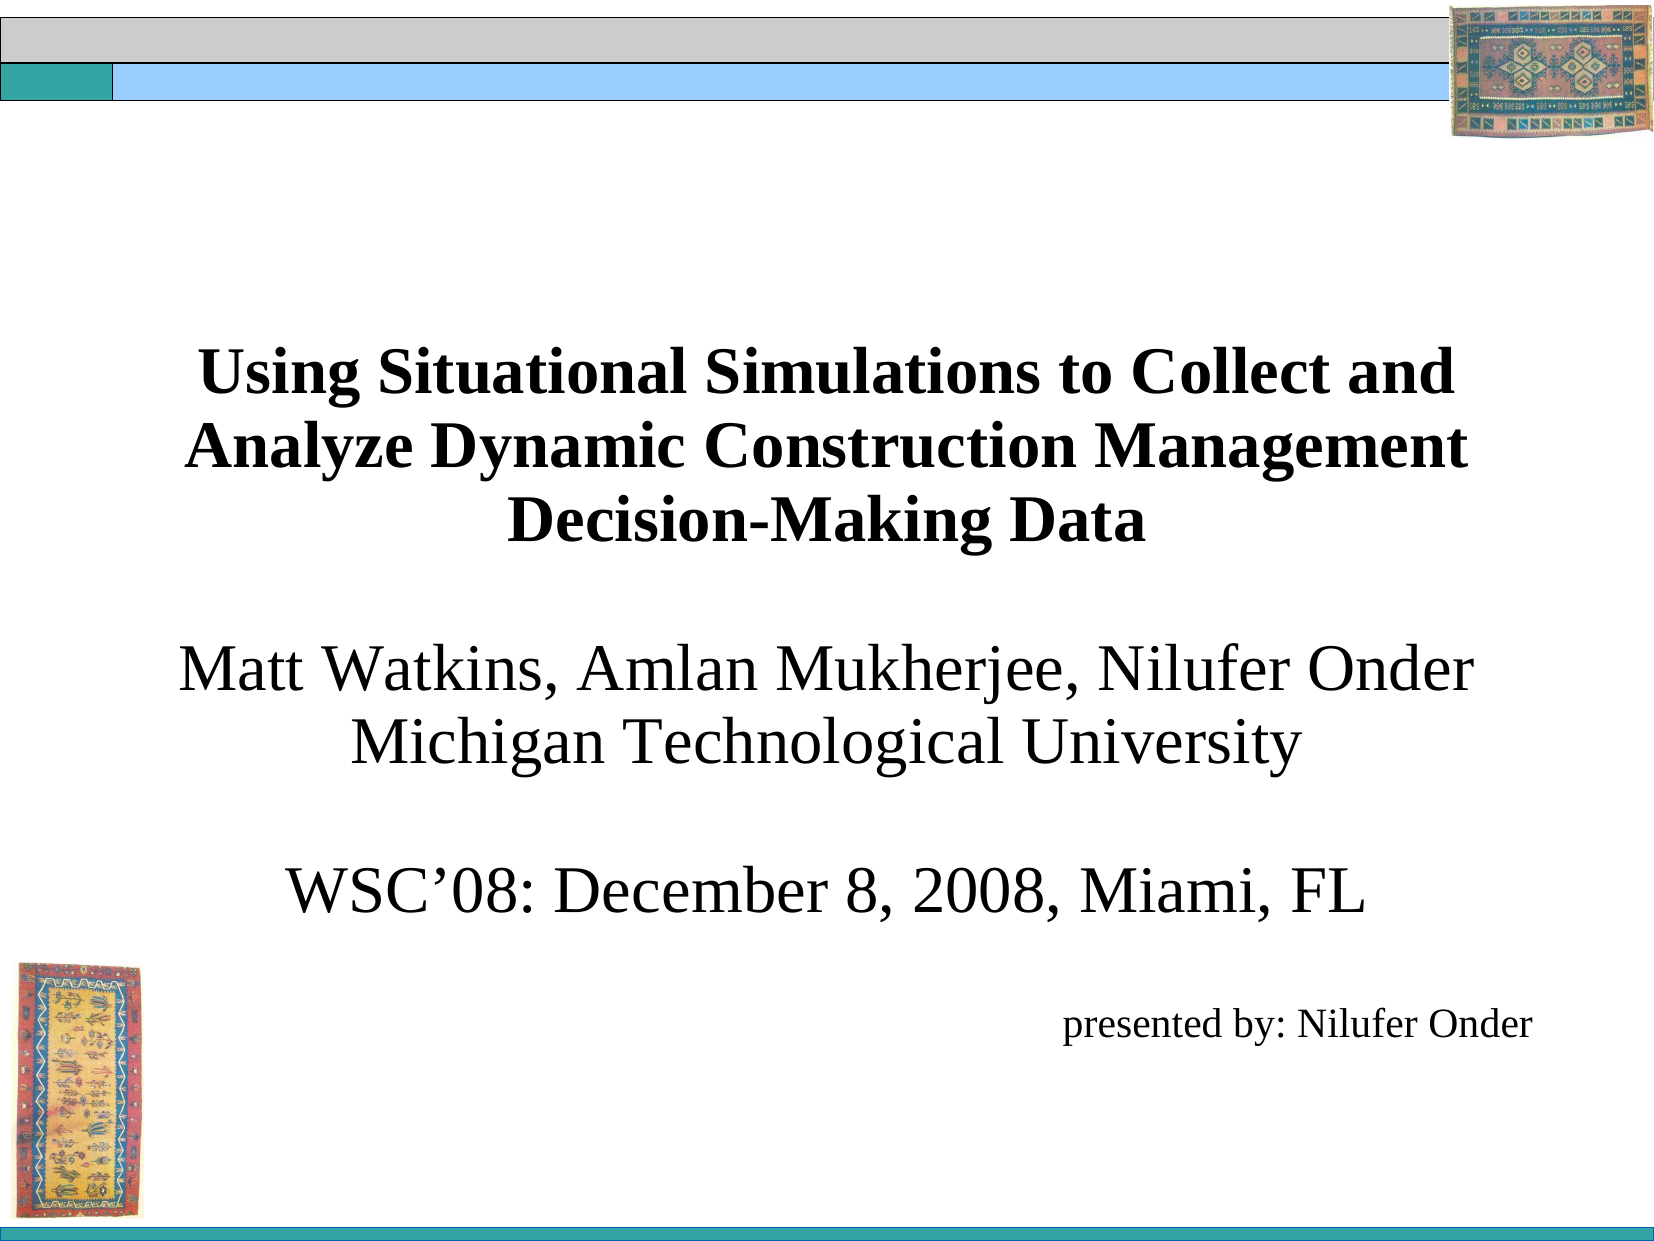

# Using Situational Simulations to Collect and Analyze Dynamic Construction Management Decision-Making Data
Matt Watkins, Amlan Mukherjee, Nilufer Onder
Michigan Technological University
WSC’08: December 8, 2008, Miami, FL
presented by: Nilufer Onder